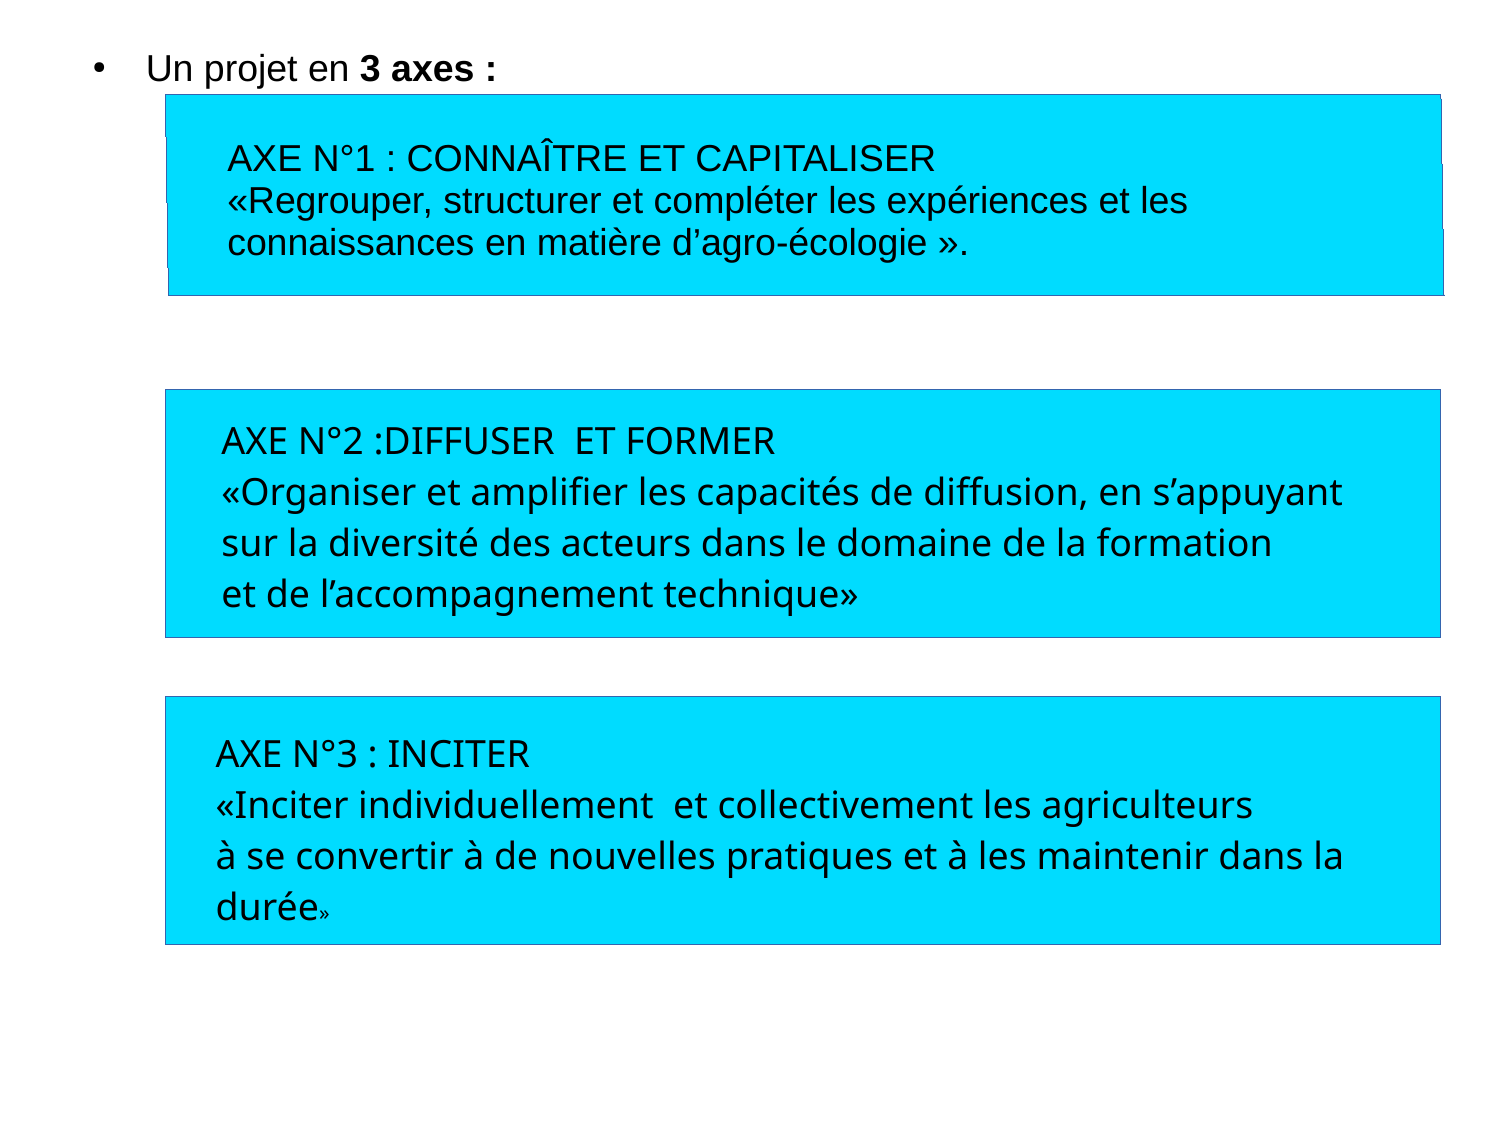

# Un projet en 3 axes :
AXE N°1 : CONNAÎTRE ET CAPITALISER
«Regrouper, structurer et compléter les expériences et les connaissances en matière d’agro-écologie ».
AXE N°2 :DIFFUSER ET FORMER
«Organiser et amplifier les capacités de diffusion, en s’appuyant
sur la diversité des acteurs dans le domaine de la formation
et de l’accompagnement technique»
AXE N°3 : INCITER
«Inciter individuellement et collectivement les agriculteurs
à se convertir à de nouvelles pratiques et à les maintenir dans la durée»